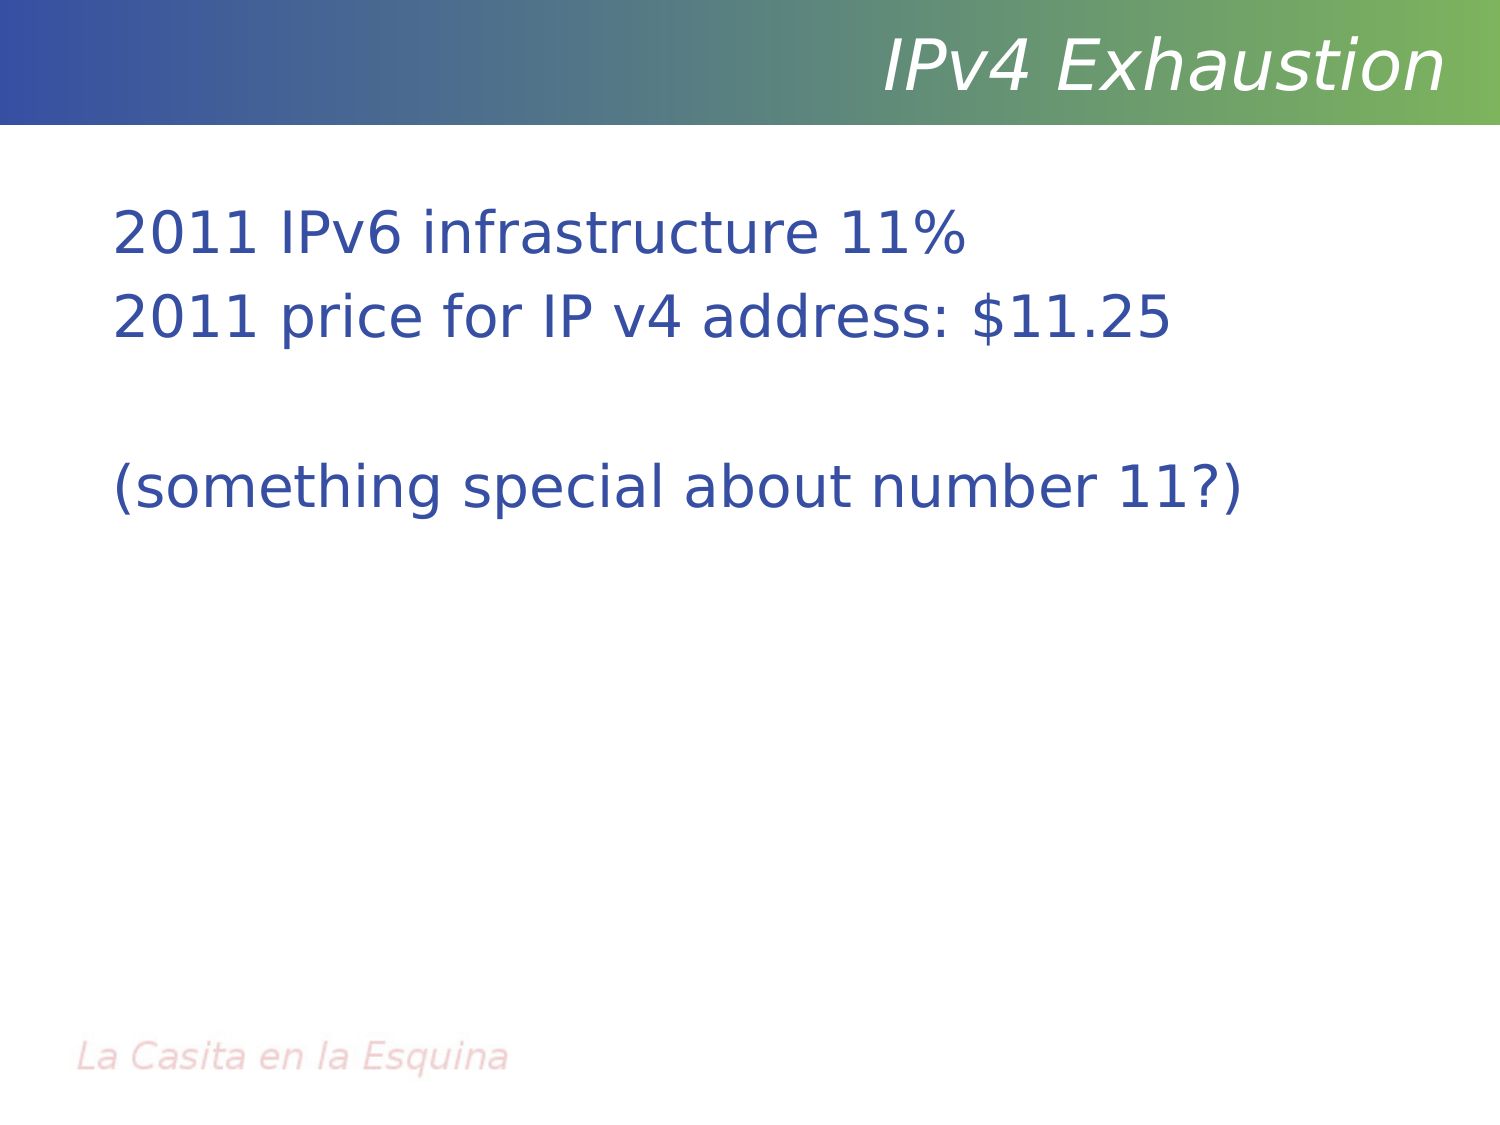

# IPv4 Exhaustion
2011 IPv6 infrastructure 11%
2011 price for IP v4 address: $11.25
(something special about number 11?)